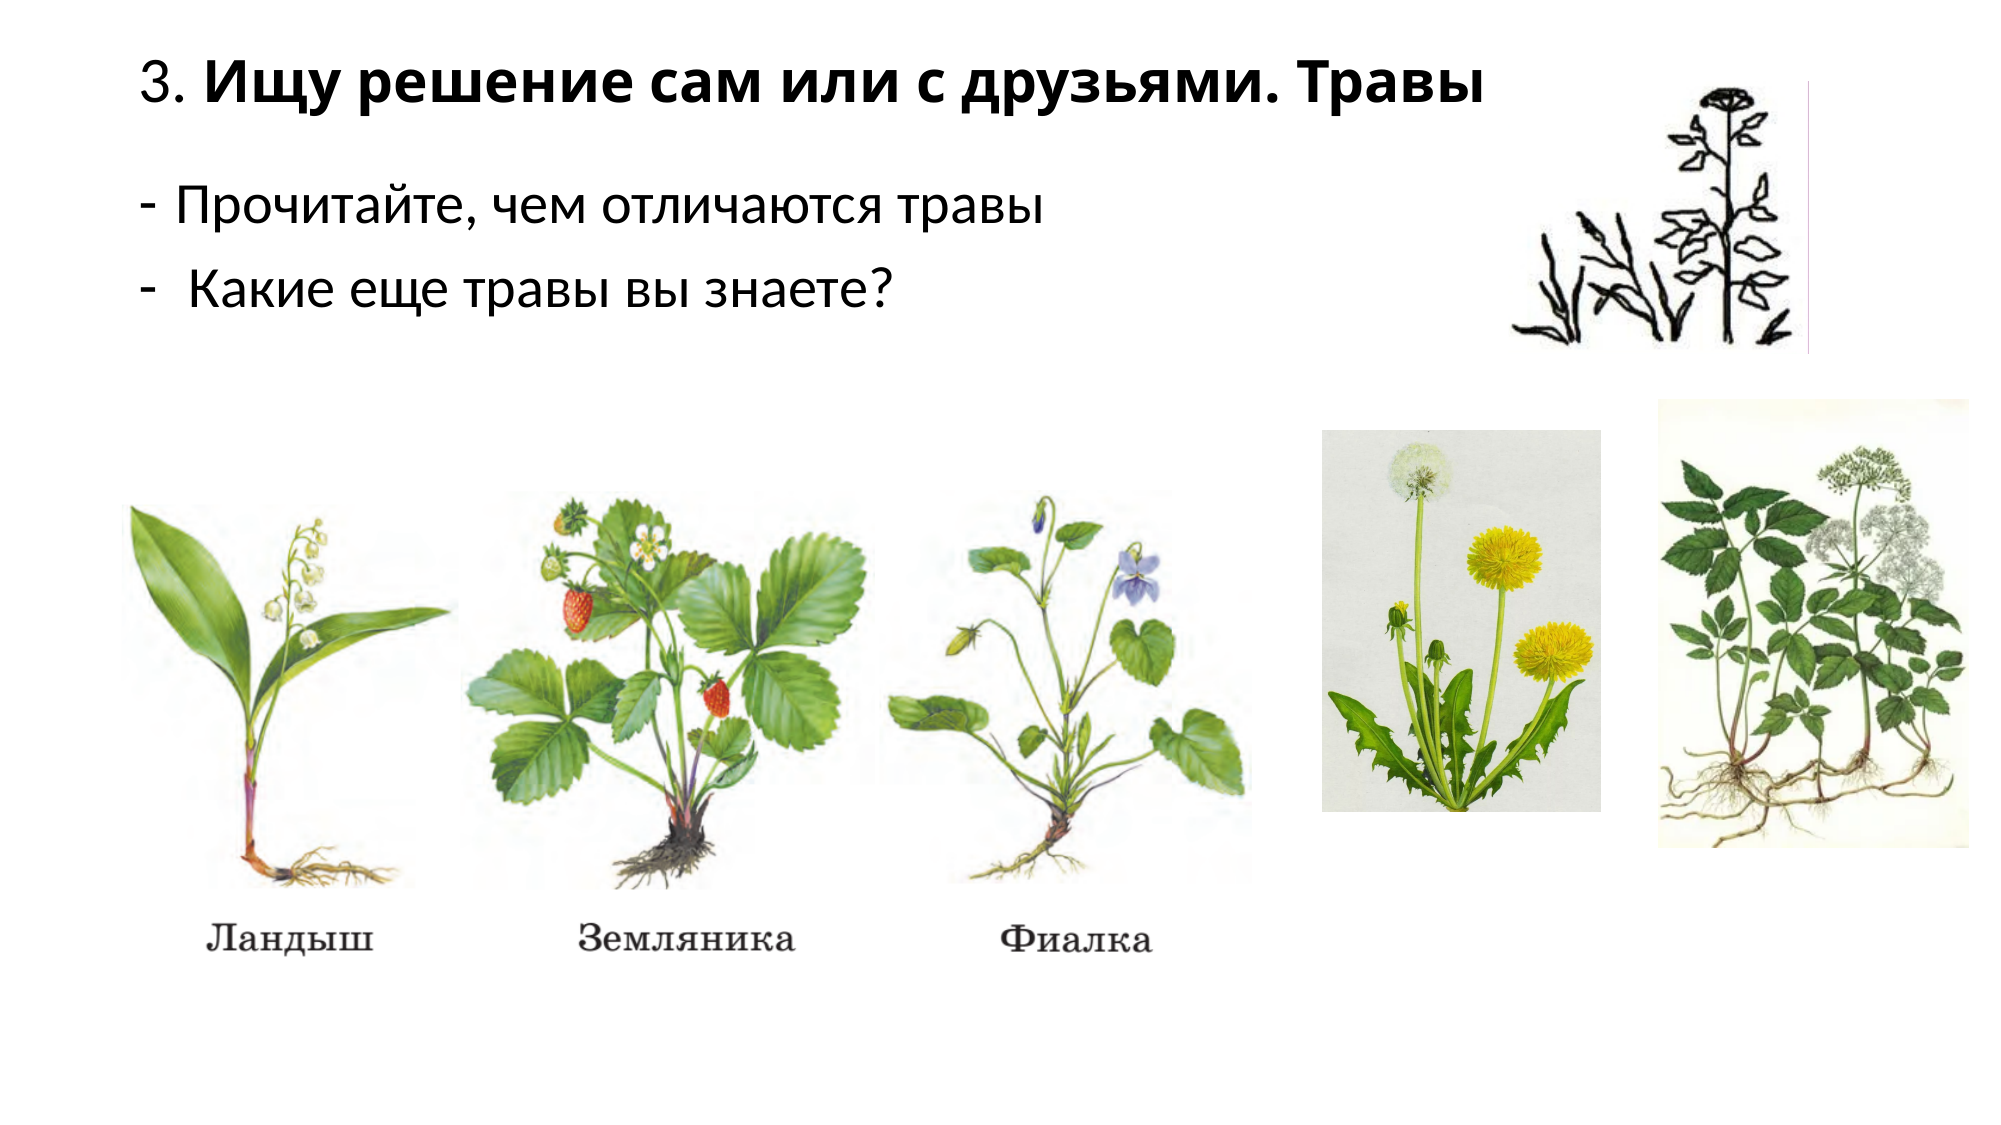

3. Ищу решение сам или с друзьями. Травы
# Прочитайте, чем отличаются травы
 Какие еще травы вы знаете?